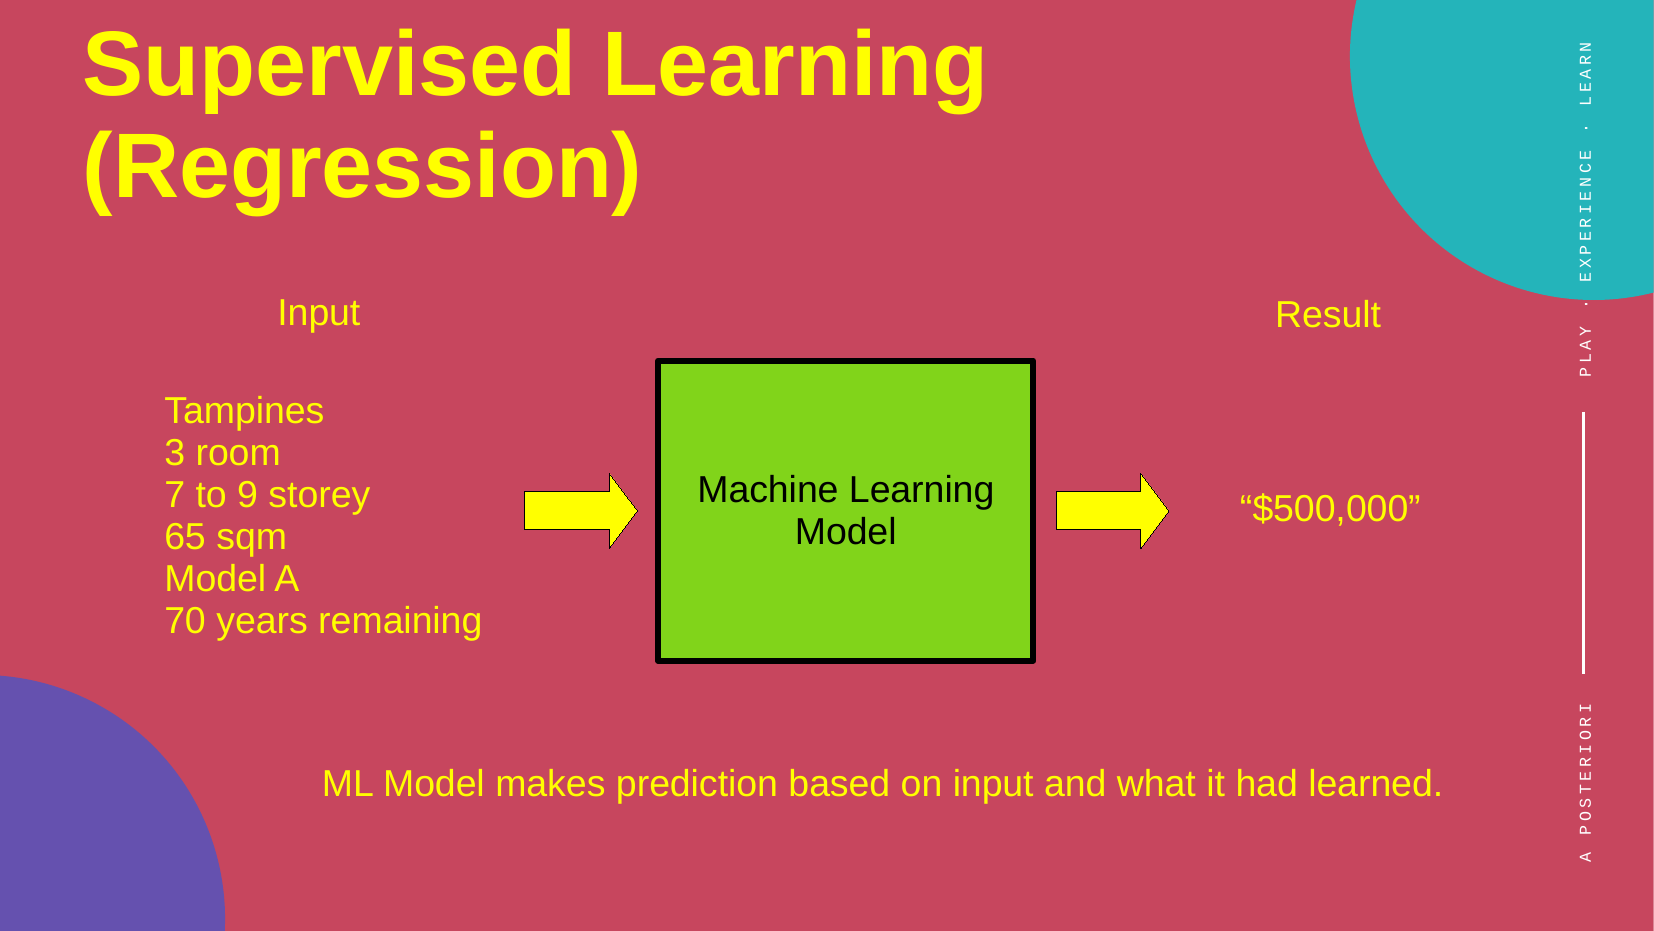

# Supervised Learning (Regression)
Input
Result
Machine Learning
Model
Tampines
3 room
7 to 9 storey
65 sqm
Model A
70 years remaining
“$500,000”
ML Model makes prediction based on input and what it had learned.